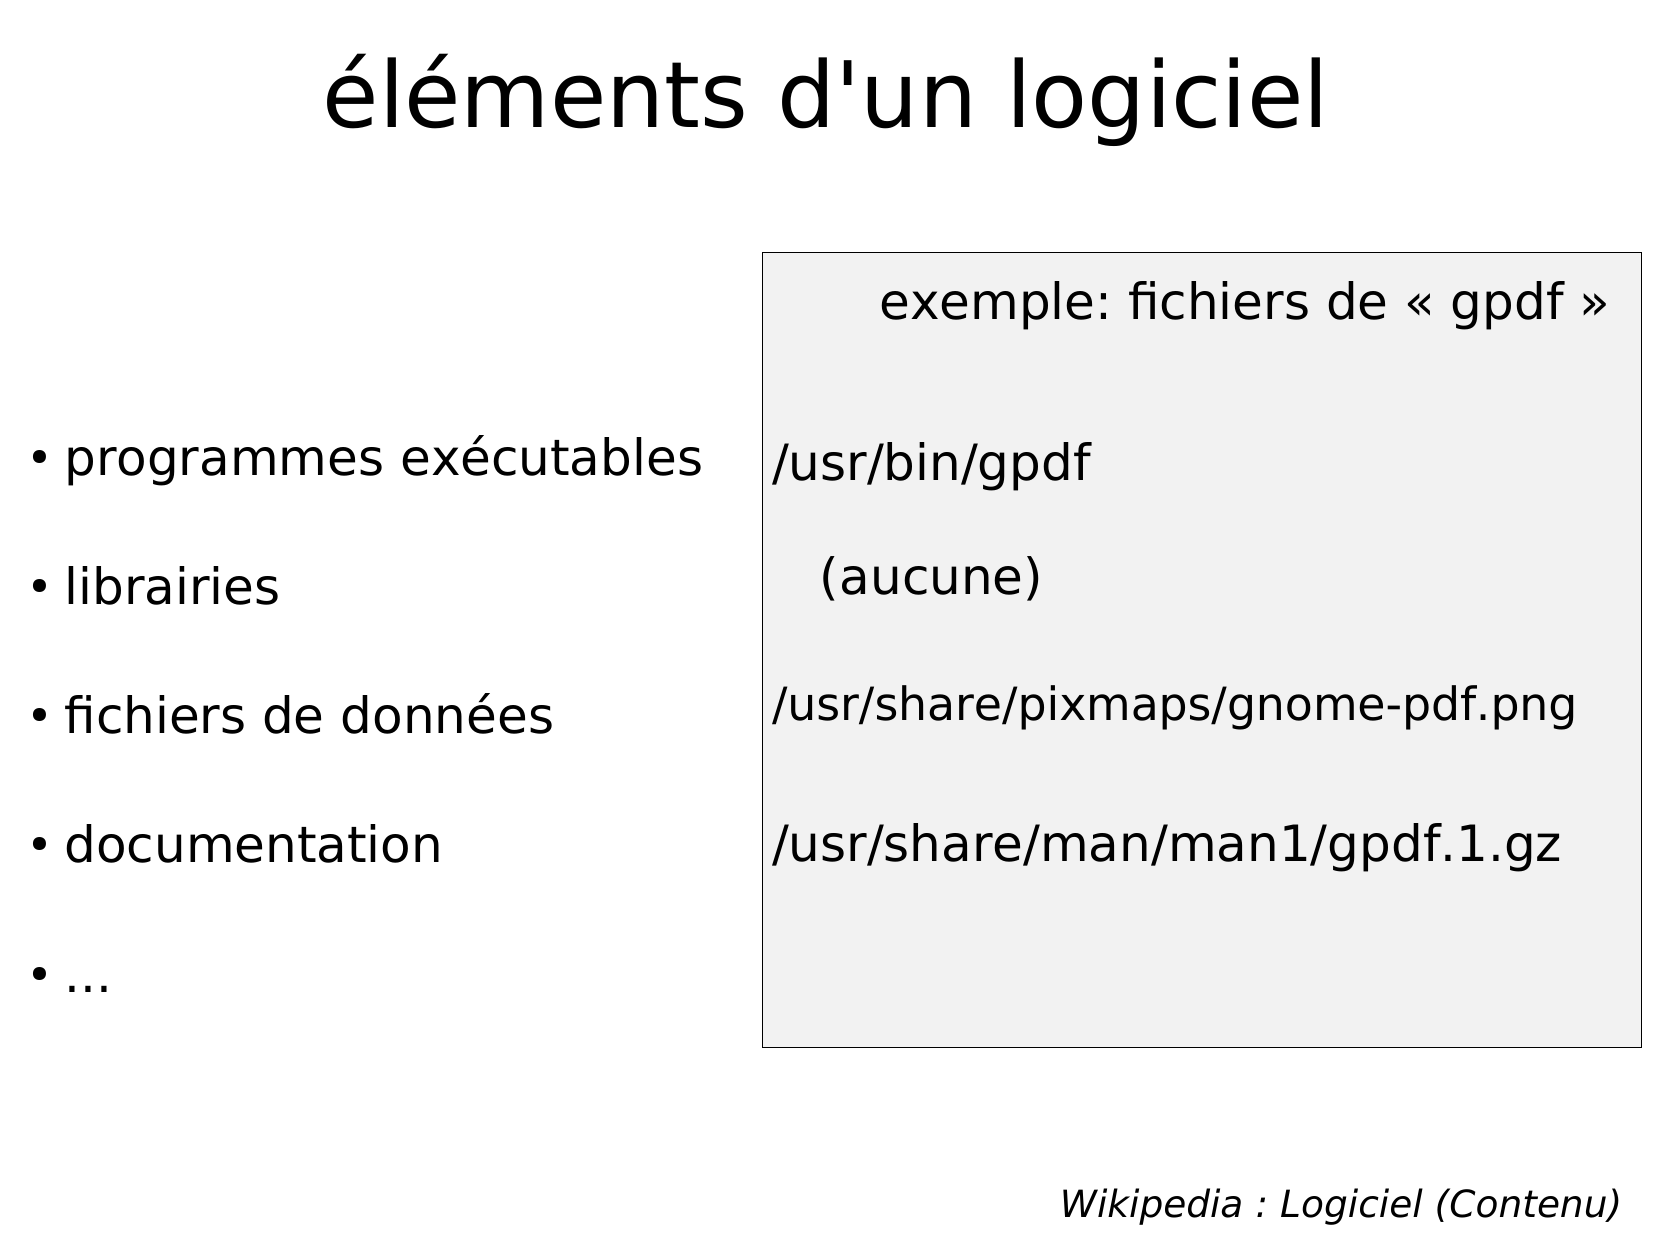

# éléments d'un logiciel
exemple: fichiers de « gpdf »
 programmes exécutables
 librairies
 fichiers de données
 documentation
 ...
/usr/bin/gpdf
(aucune)
/usr/share/pixmaps/gnome-pdf.png
/usr/share/man/man1/gpdf.1.gz
Wikipedia : Logiciel (Contenu)